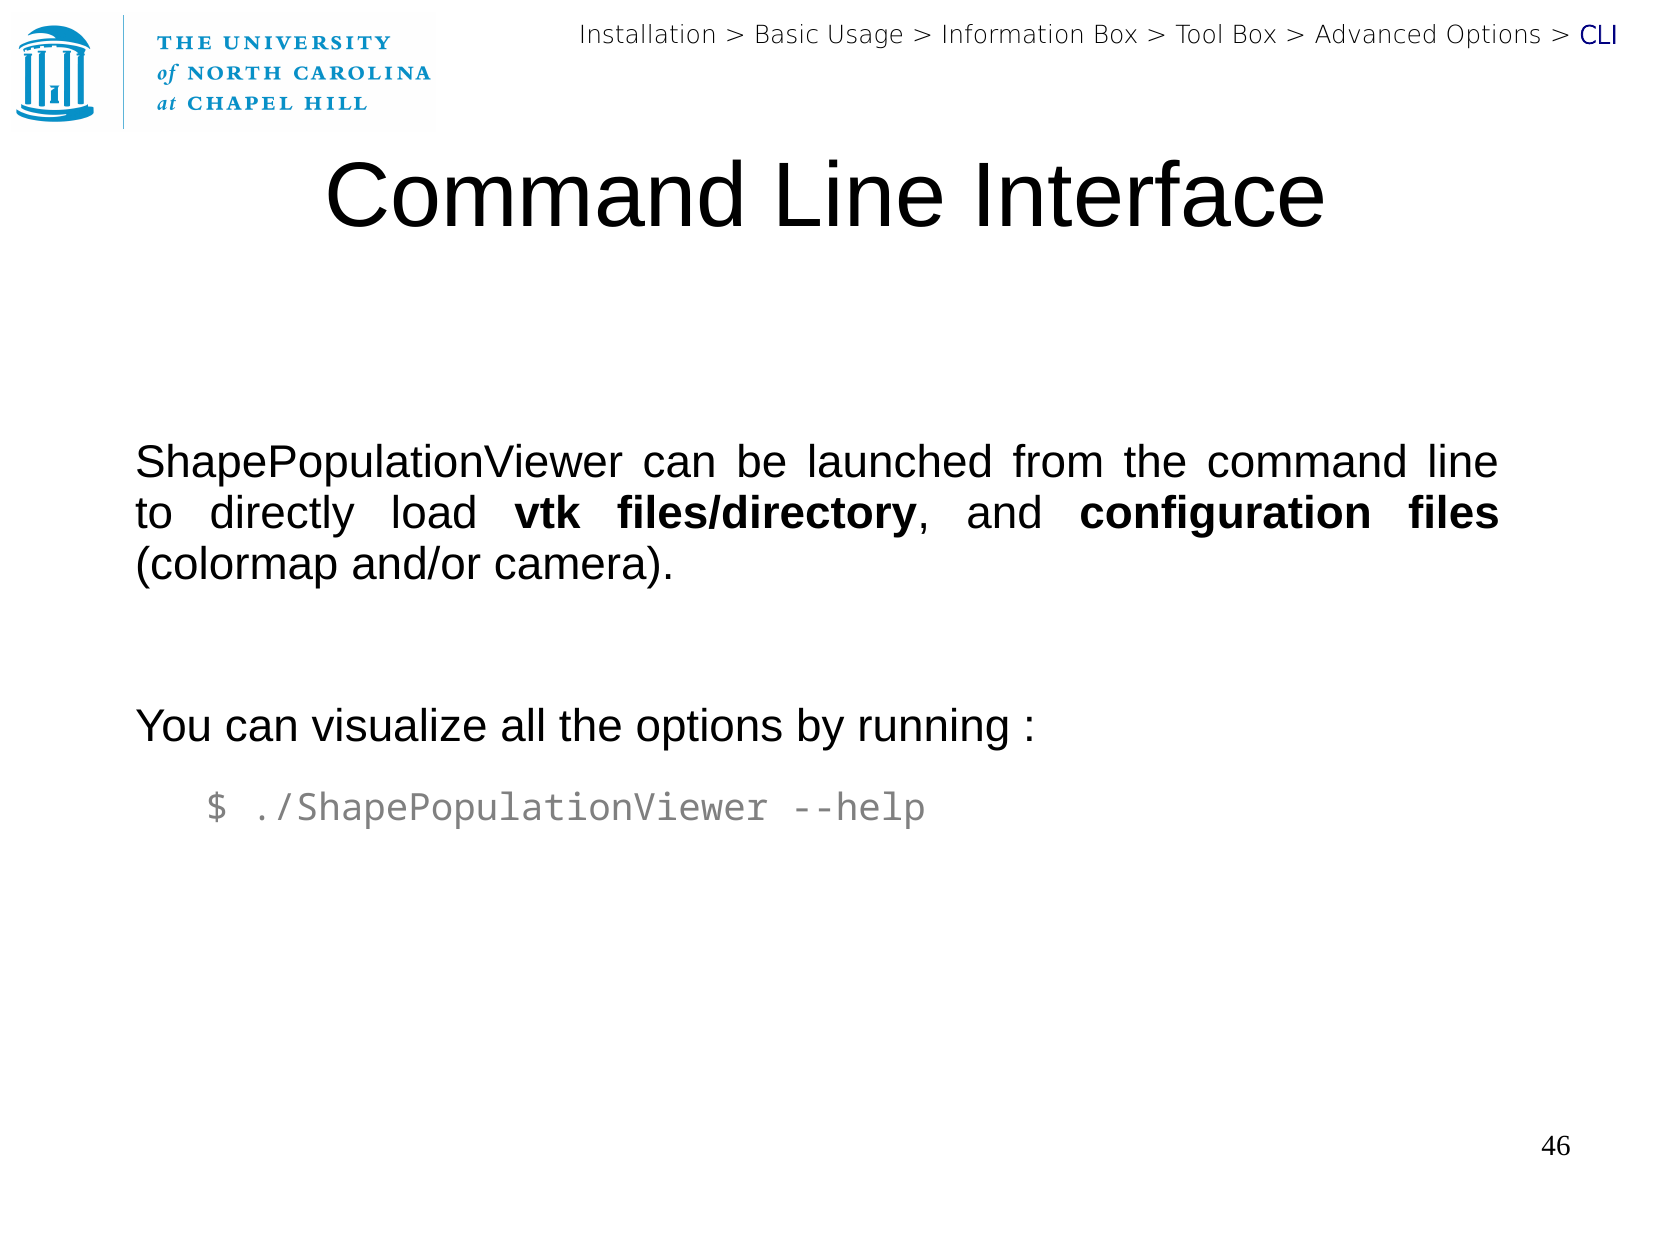

Installation > Basic Usage > Information Box > Tool Box > Advanced Options > CLI
# Command Line Interface
ShapePopulationViewer can be launched from the command line to directly load vtk files/directory, and configuration files (colormap and/or camera).
You can visualize all the options by running :
$ ./ShapePopulationViewer --help
46